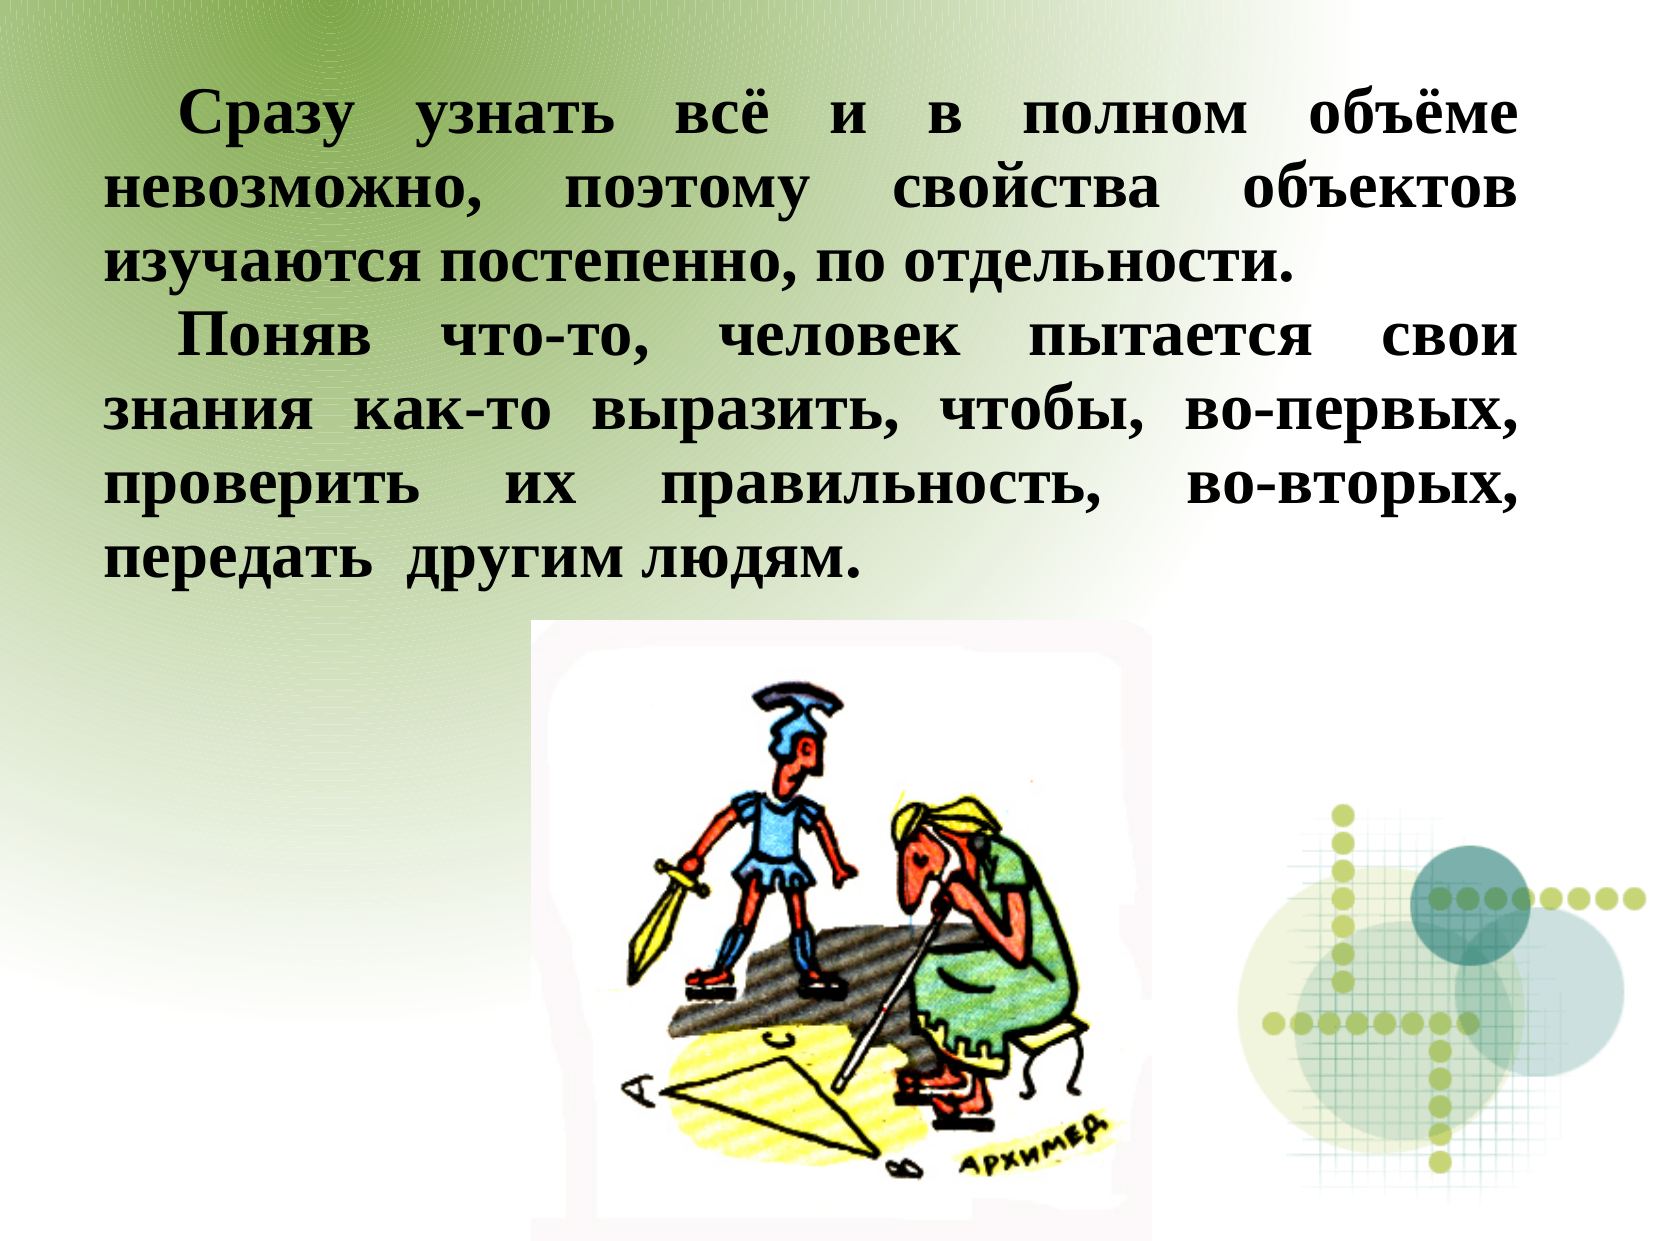

Сразу узнать всё и в полном объёме невозможно, поэтому свойства объектов изучаются постепенно, по отдельности.
	Поняв что-то, человек пытается свои знания как-то выразить, чтобы, во-первых, проверить их правильность, во-вторых, передать другим людям.